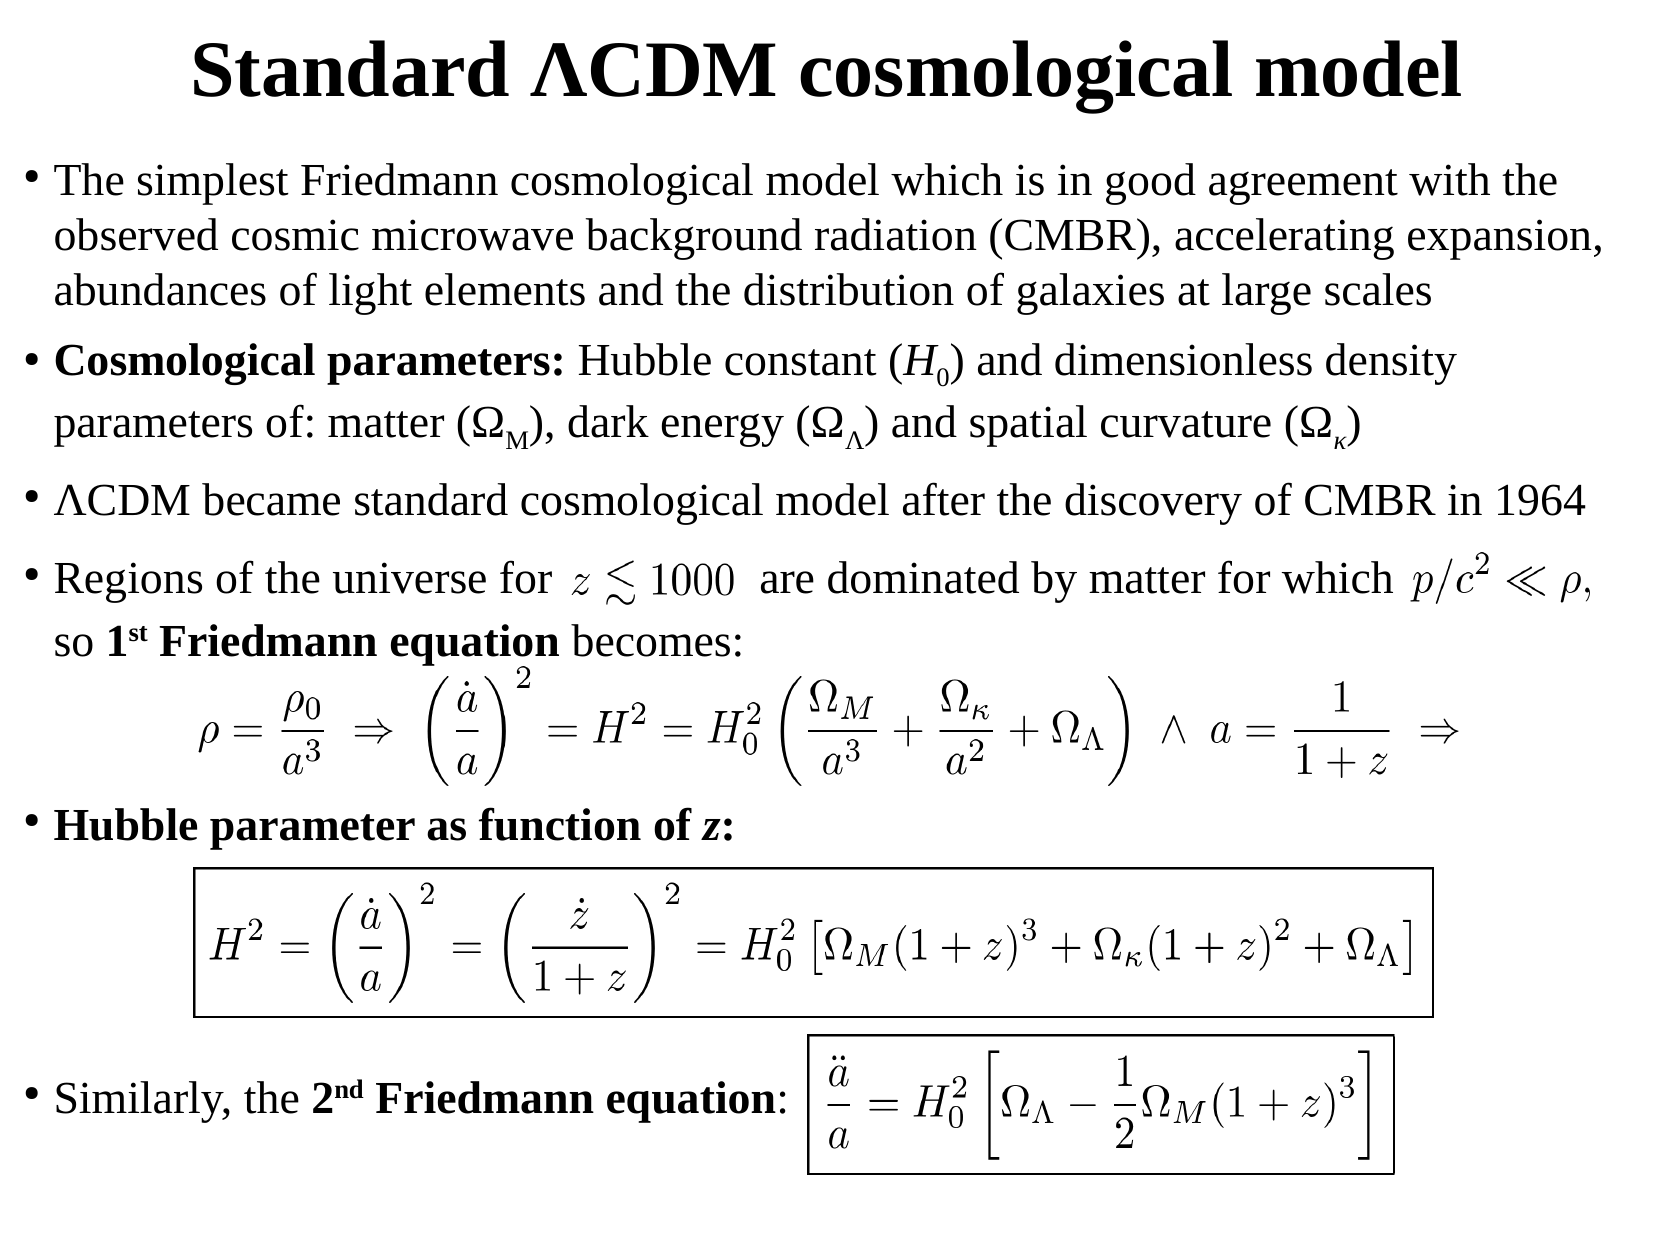

# Standard ΛCDM cosmological model
The simplest Friedmann cosmological model which is in good agreement with the observed cosmic microwave background radiation (CMBR), accelerating expansion, abundances of light elements and the distribution of galaxies at large scales
Cosmological parameters: Hubble constant (H0) and dimensionless density parameters of: matter (ΩM), dark energy (ΩΛ) and spatial curvature (Ωκ)
ΛCDM became standard cosmological model after the discovery of CMBR in 1964
Regions of the universe for are dominated by matter for which so 1st Friedmann equation becomes:
Hubble parameter as function of z:
Similarly, the 2nd Friedmann equation: